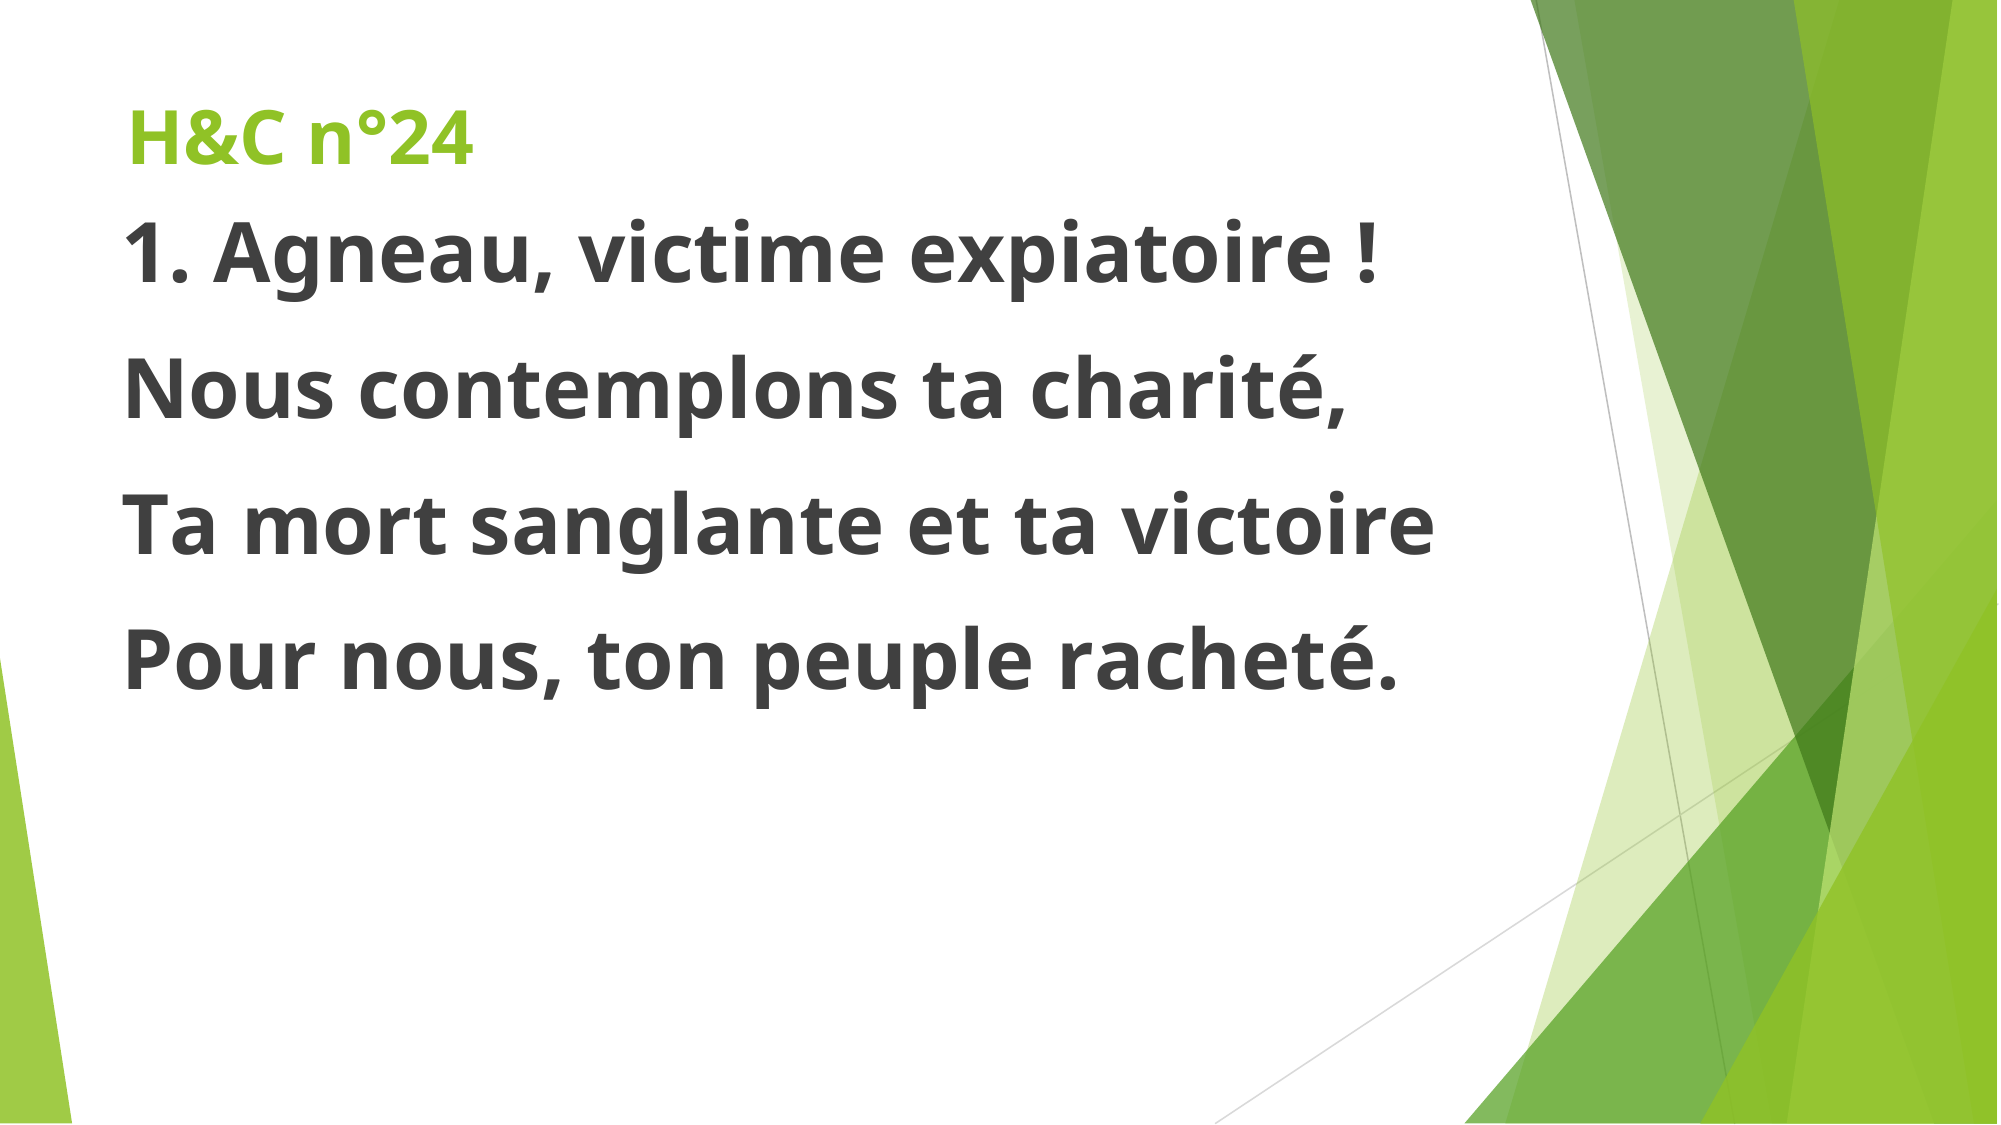

H&C n°24
1. Agneau, victime expiatoire !
Nous contemplons ta charité,
Ta mort sanglante et ta victoire
Pour nous, ton peuple racheté.